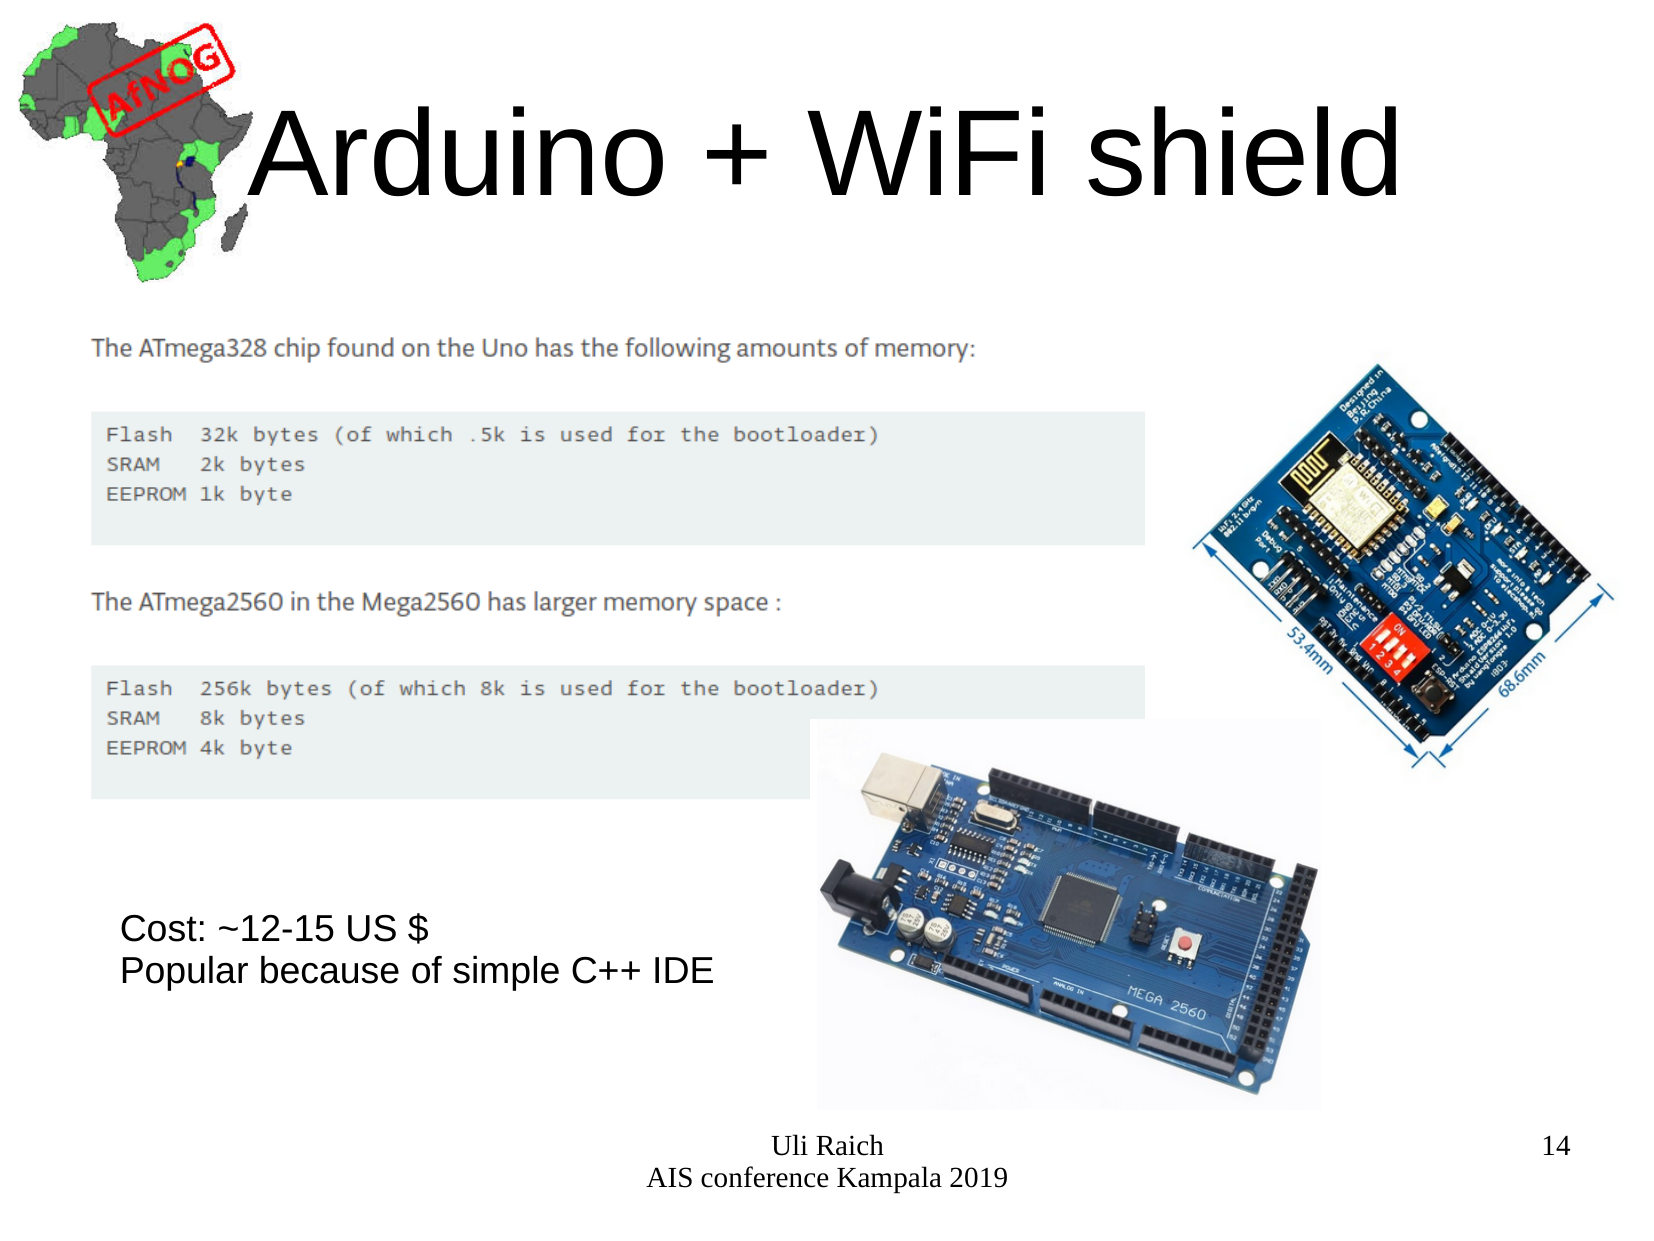

# Arduino + WiFi shield
Cost: ~12-15 US $
Popular because of simple C++ IDE
Uli Raich AIS conference Kampala 2019
14